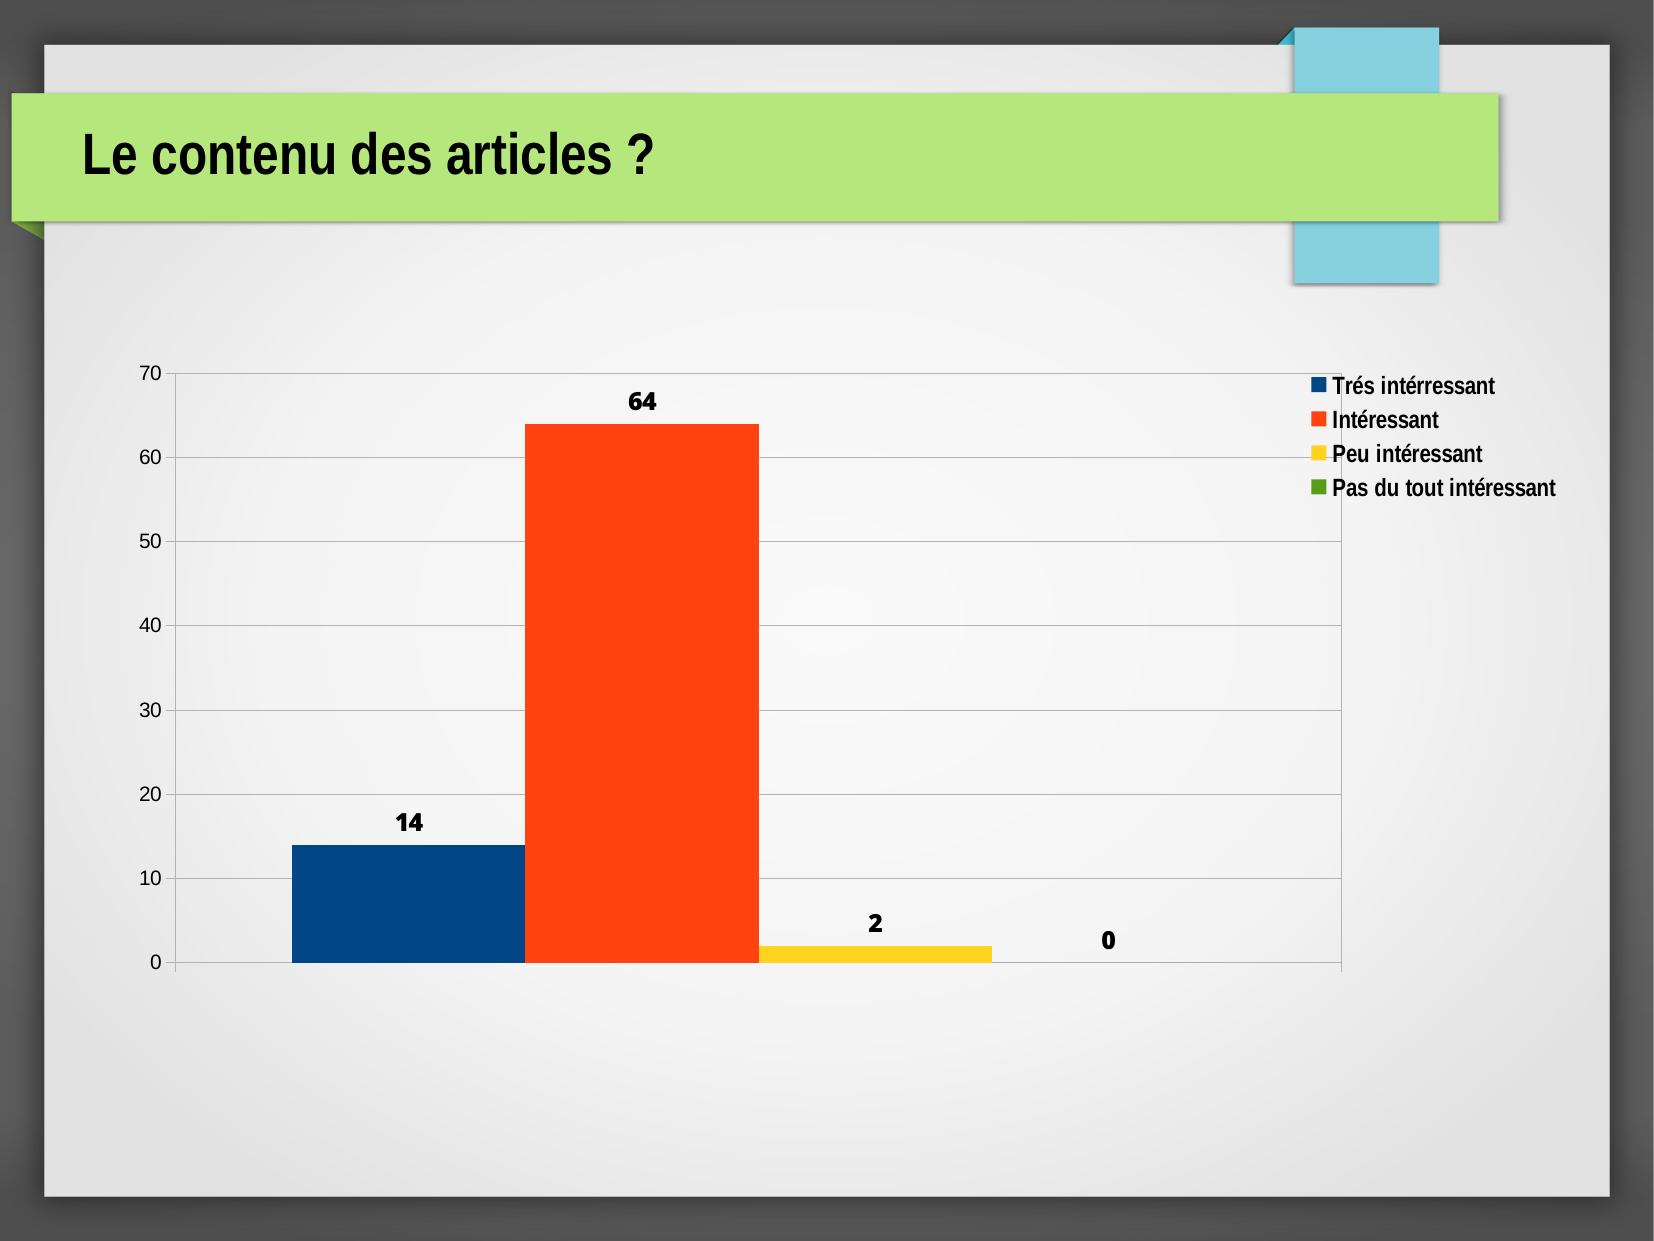

# Le contenu des articles ?
### Chart
| Category | Trés intérressant | Intéressant | Peu intéressant | Pas du tout intéressant |
|---|---|---|---|---|
| None | 14.0 | 64.0 | 2.0 | 0.0 |